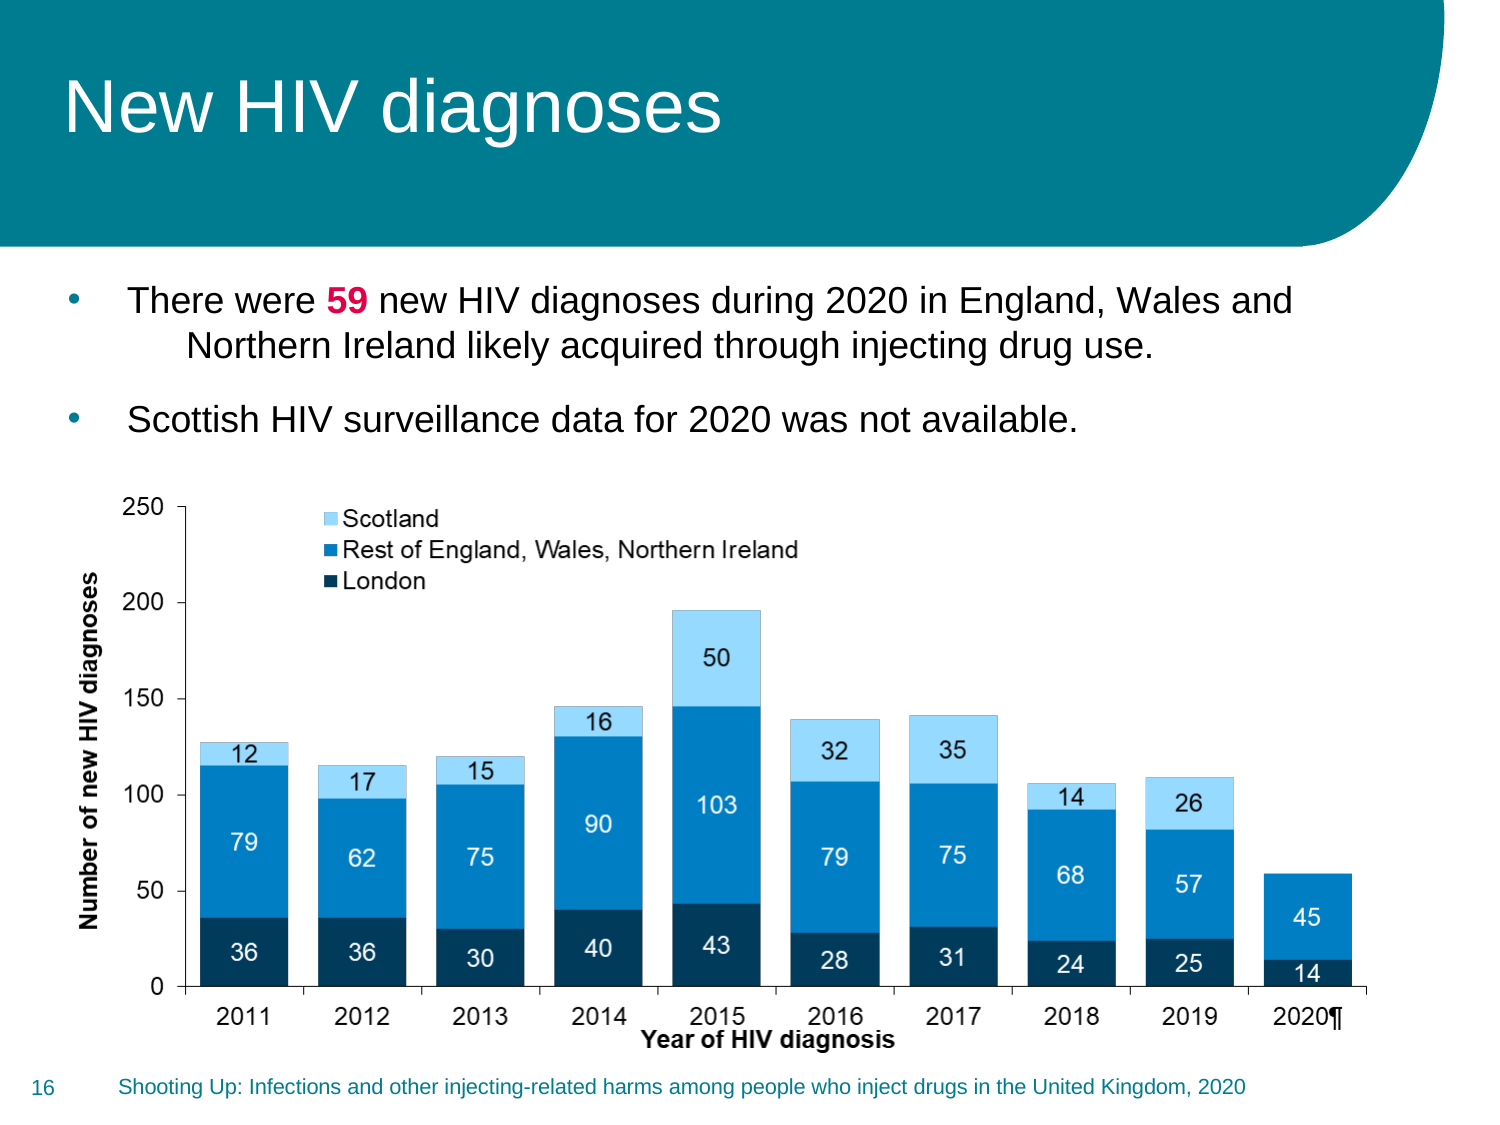

New HIV diagnoses
There were 59 new HIV diagnoses during 2020 in England, Wales and Northern Ireland likely acquired through injecting drug use.
Scottish HIV surveillance data for 2020 was not available.
8
Shooting Up: Infections and other injecting-related harms among people who inject drugs in the United Kingdom, 2020